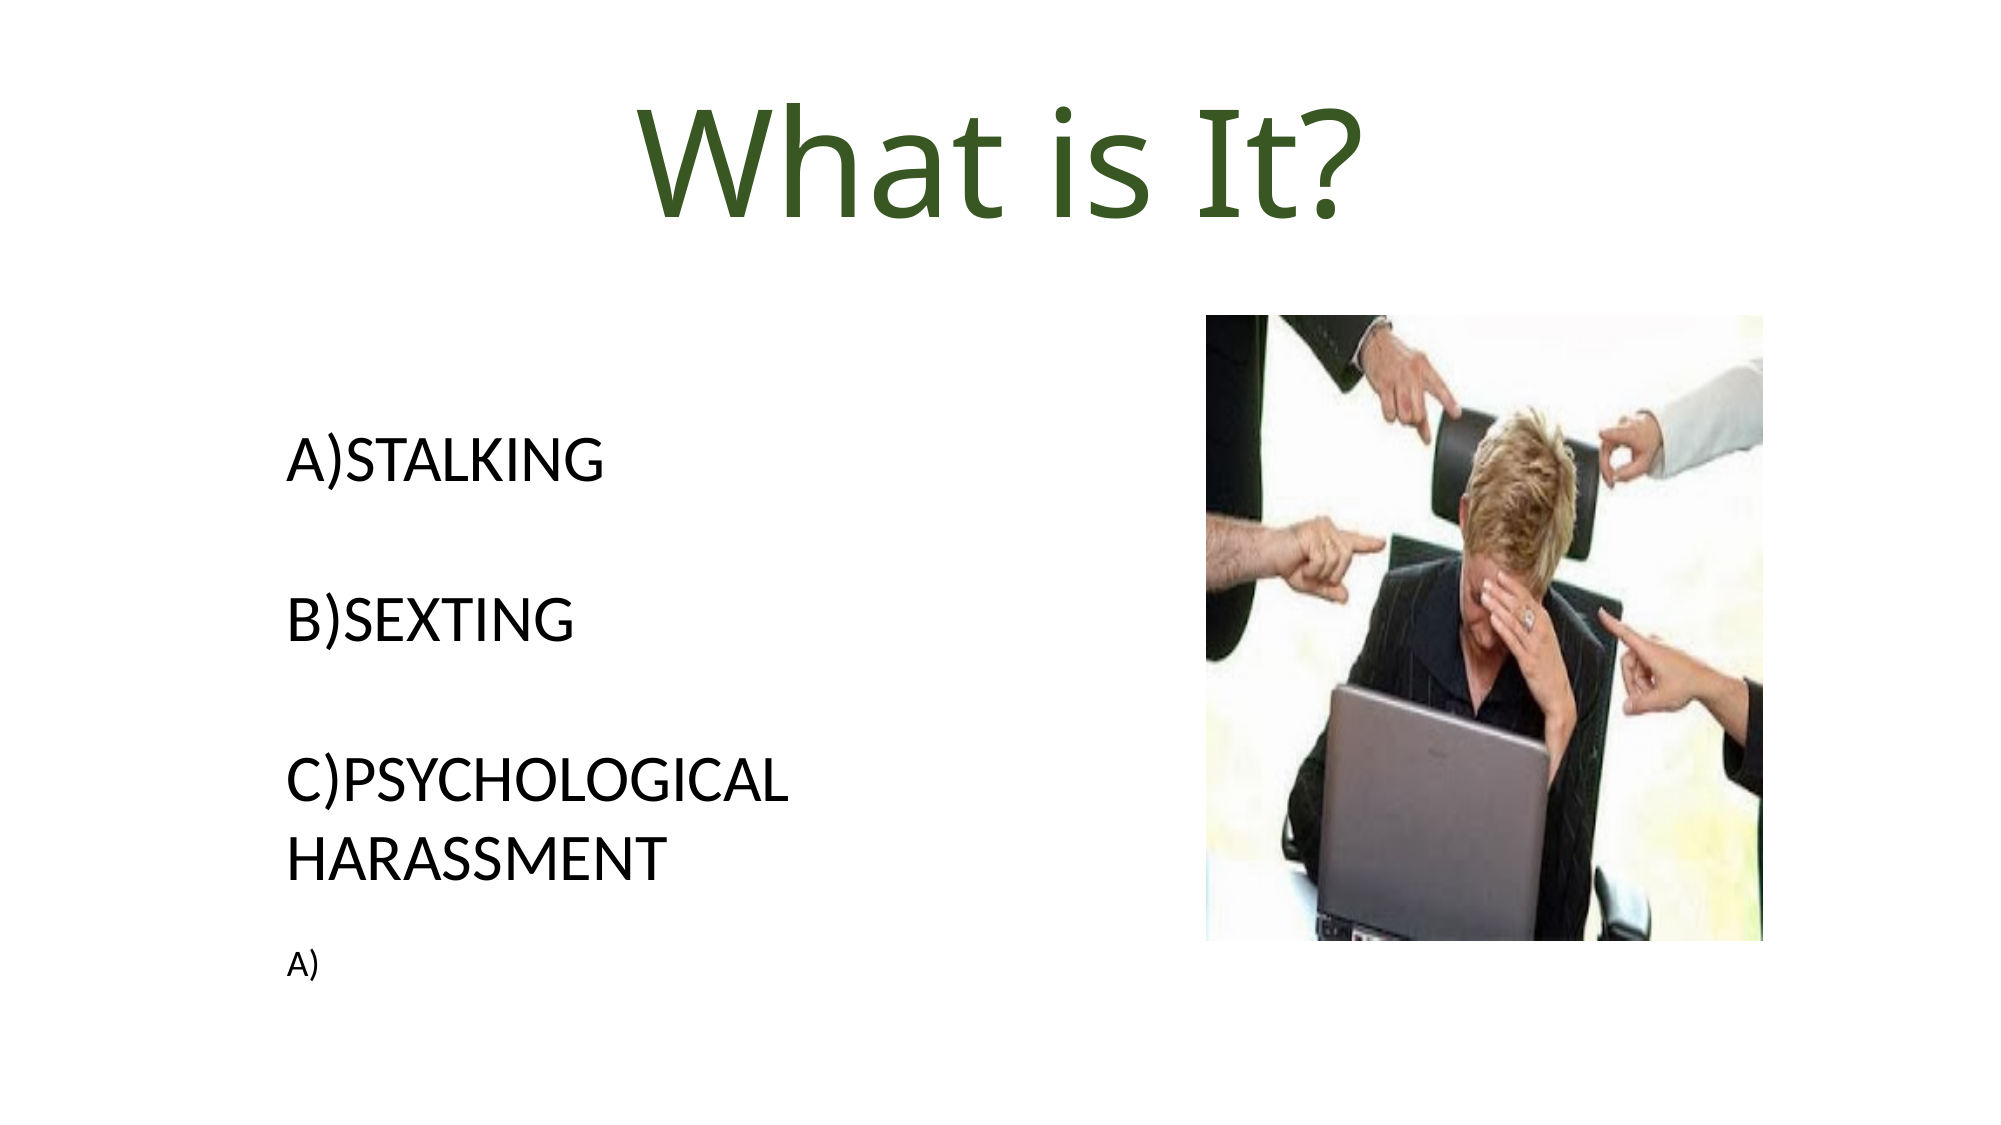

# What is It?
A)STALKING
B)SEXTING
C)PSYCHOLOGICAL HARASSMENT